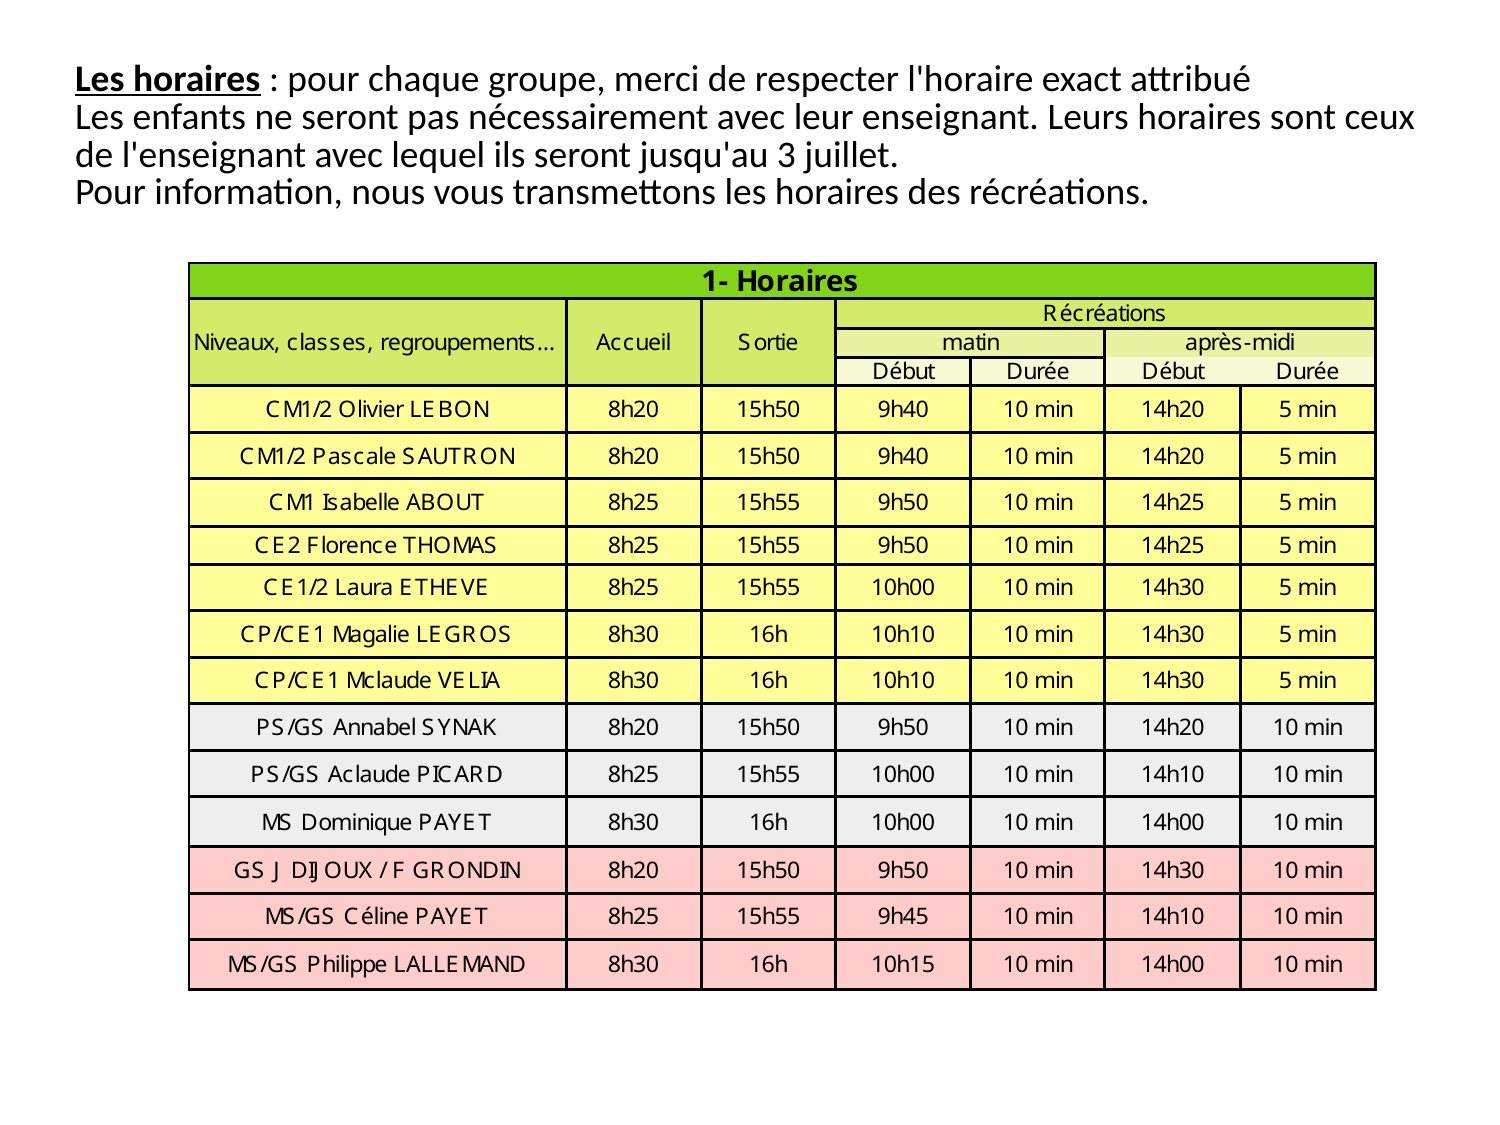

# Les horaires : pour chaque groupe, merci de respecter l'horaire exact attribué Les enfants ne seront pas nécessairement avec leur enseignant. Leurs horaires sont ceux de l'enseignant avec lequel ils seront jusqu'au 3 juillet. Pour information, nous vous transmettons les horaires des récréations.